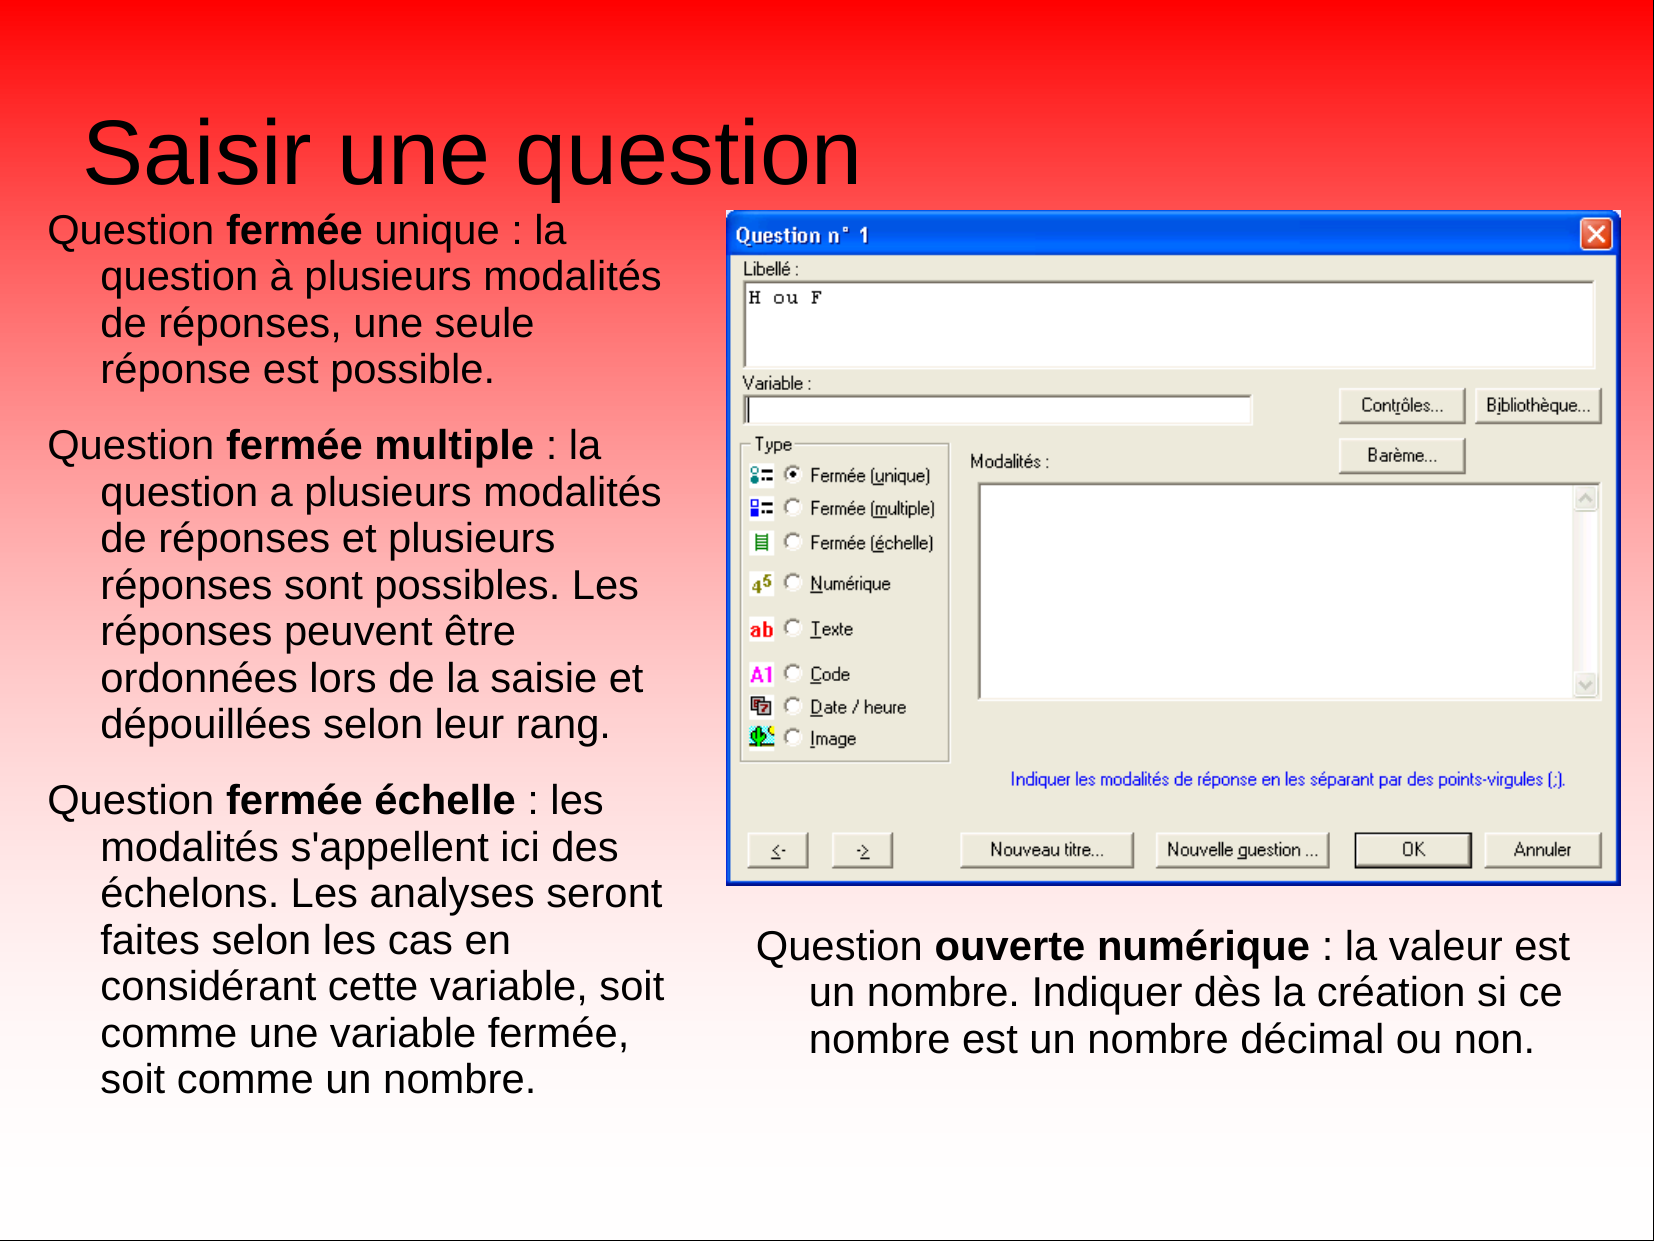

# Saisir une question
Question fermée unique : la question à plusieurs modalités de réponses, une seule réponse est possible.
Question fermée multiple : la question a plusieurs modalités de réponses et plusieurs réponses sont possibles. Les réponses peuvent être ordonnées lors de la saisie et dépouillées selon leur rang.
Question fermée échelle : les modalités s'appellent ici des échelons. Les analyses seront faites selon les cas en considérant cette variable, soit comme une variable fermée, soit comme un nombre.
Question ouverte numérique : la valeur est un nombre. Indiquer dès la création si ce nombre est un nombre décimal ou non.